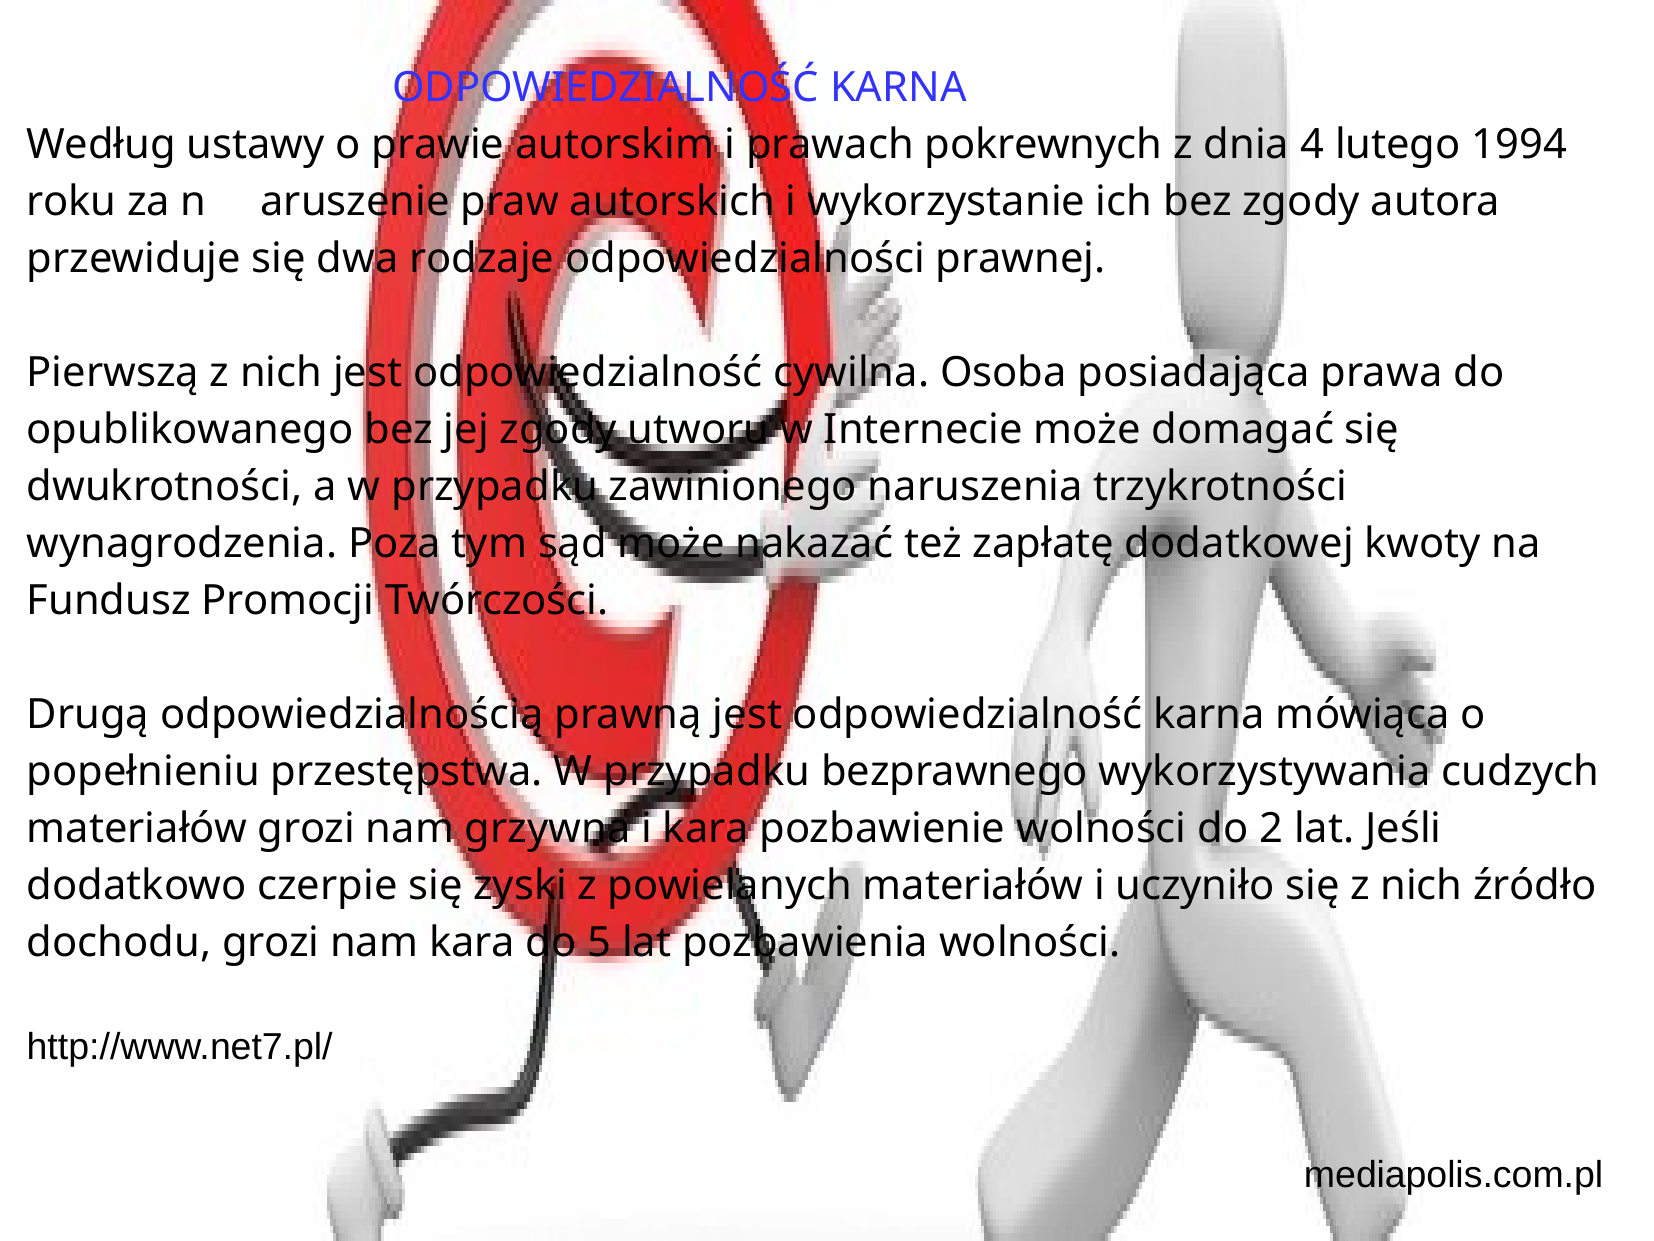

ODPOWIEDZIALNOŚĆ KARNA
Według ustawy o prawie autorskim i prawach pokrewnych z dnia 4 lutego 1994 roku za n aruszenie praw autorskich i wykorzystanie ich bez zgody autora przewiduje się dwa rodzaje odpowiedzialności prawnej.
Pierwszą z nich jest odpowiedzialność cywilna. Osoba posiadająca prawa do opublikowanego bez jej zgody utworu w Internecie może domagać się dwukrotności, a w przypadku zawinionego naruszenia trzykrotności wynagrodzenia. Poza tym sąd może nakazać też zapłatę dodatkowej kwoty na Fundusz Promocji Twórczości.
Drugą odpowiedzialnością prawną jest odpowiedzialność karna mówiąca o popełnieniu przestępstwa. W przypadku bezprawnego wykorzystywania cudzych materiałów grozi nam grzywna i kara pozbawienie wolności do 2 lat. Jeśli dodatkowo czerpie się zyski z powielanych materiałów i uczyniło się z nich źródło dochodu, grozi nam kara do 5 lat pozbawienia wolności.
http://www.net7.pl/
#
mediapolis.com.pl